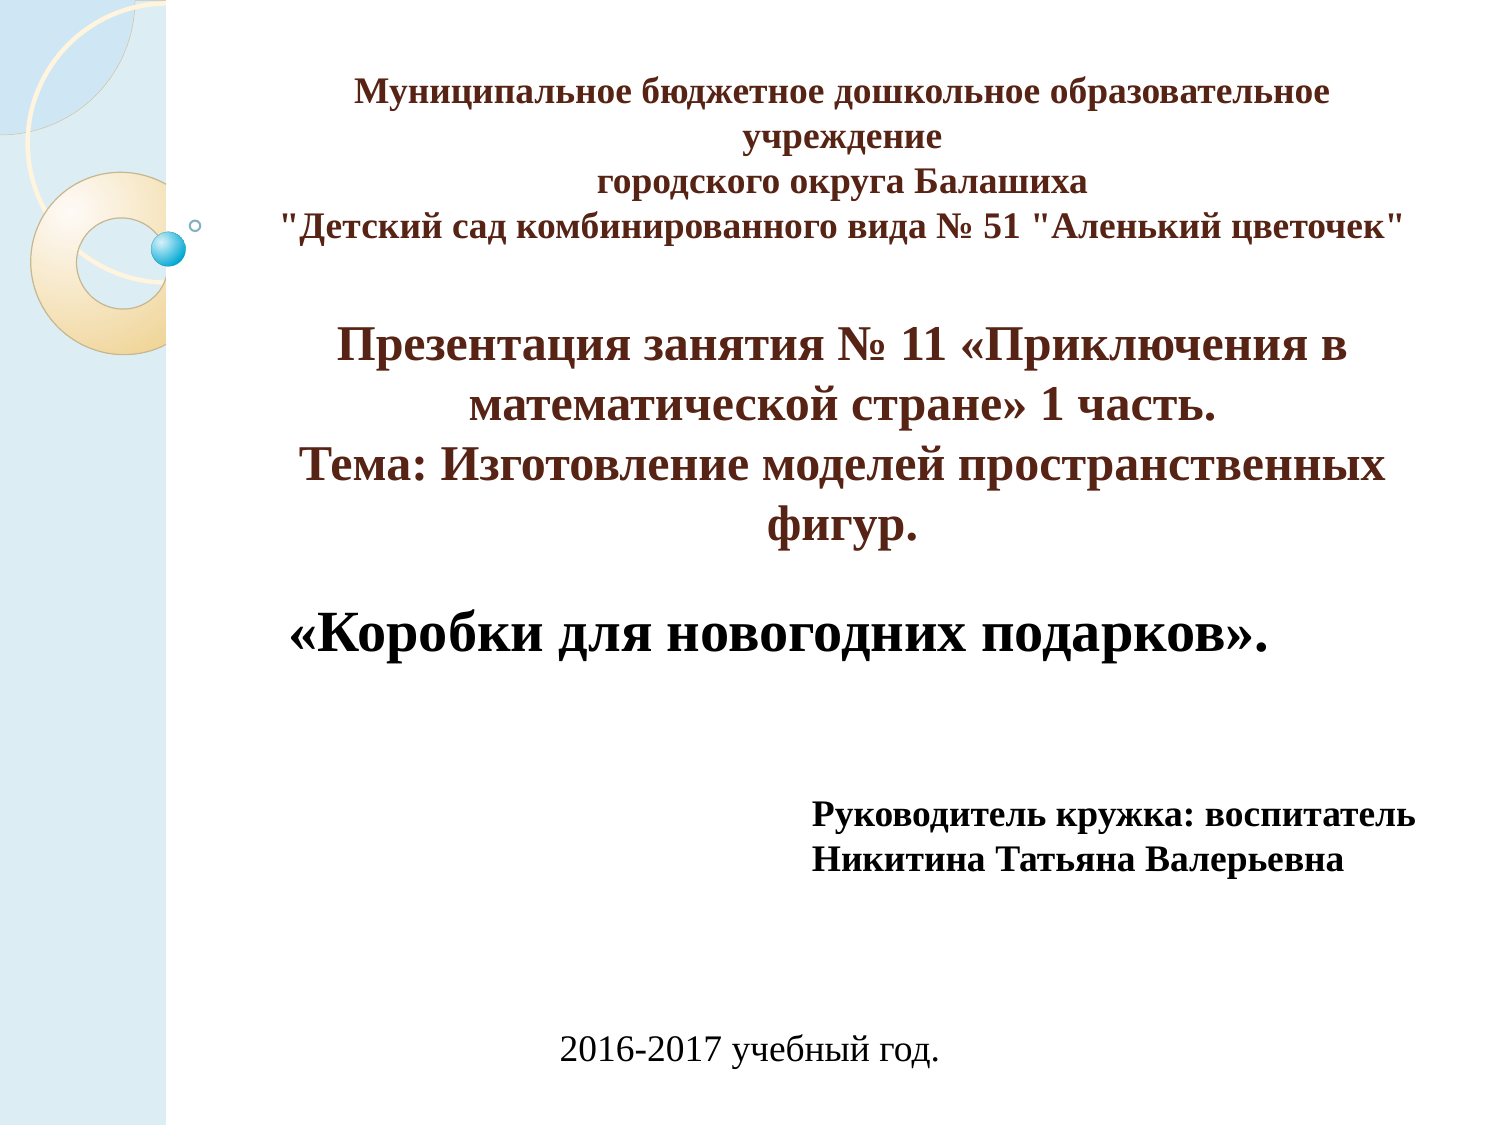

# Муниципальное бюджетное дошкольное образовательное учреждение городского округа Балашиха "Детский сад комбинированного вида № 51 "Аленький цветочек"
Презентация занятия № 11 «Приключения в математической стране» 1 часть.
Тема: Изготовление моделей пространственных фигур.
«Коробки для новогодних подарков».
Руководитель кружка: воспитатель Никитина Татьяна Валерьевна
2016-2017 учебный год.